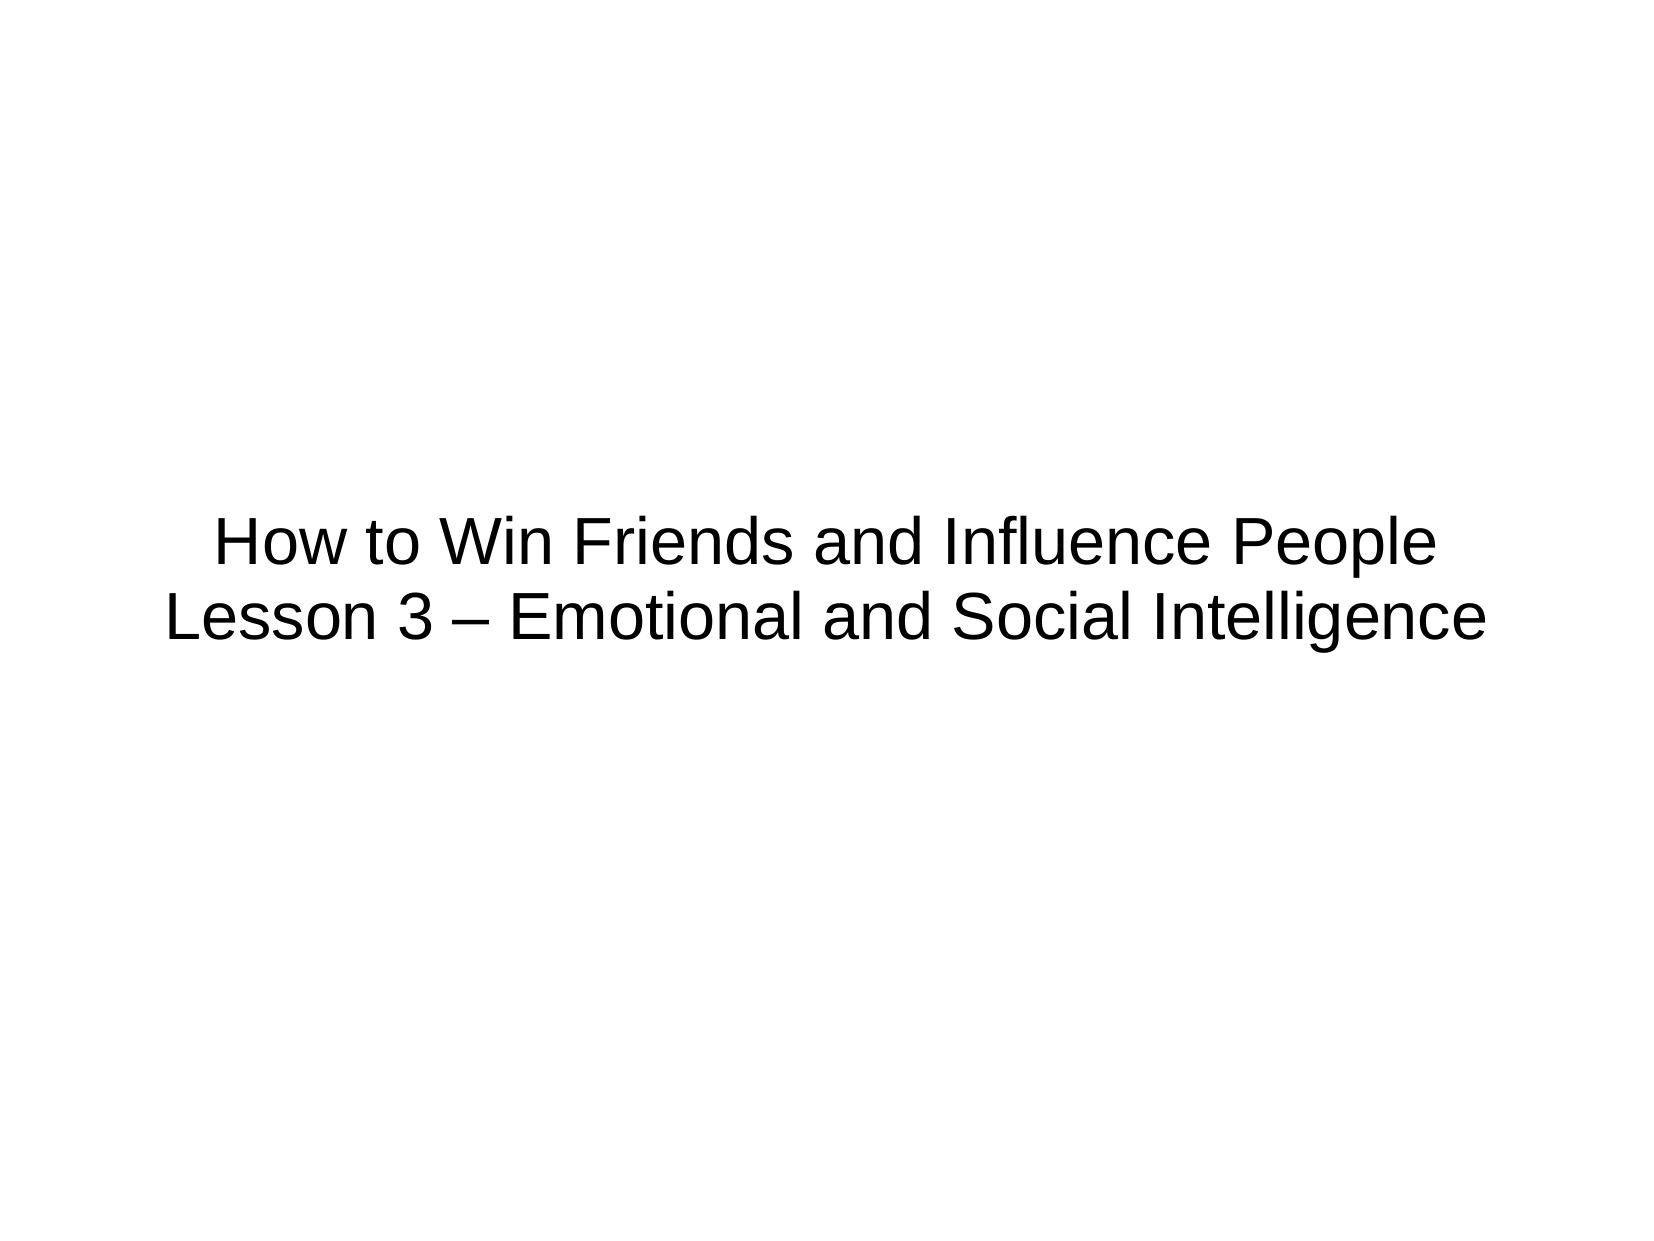

# How to Win Friends and Influence People
Lesson 3 – Emotional and Social Intelligence